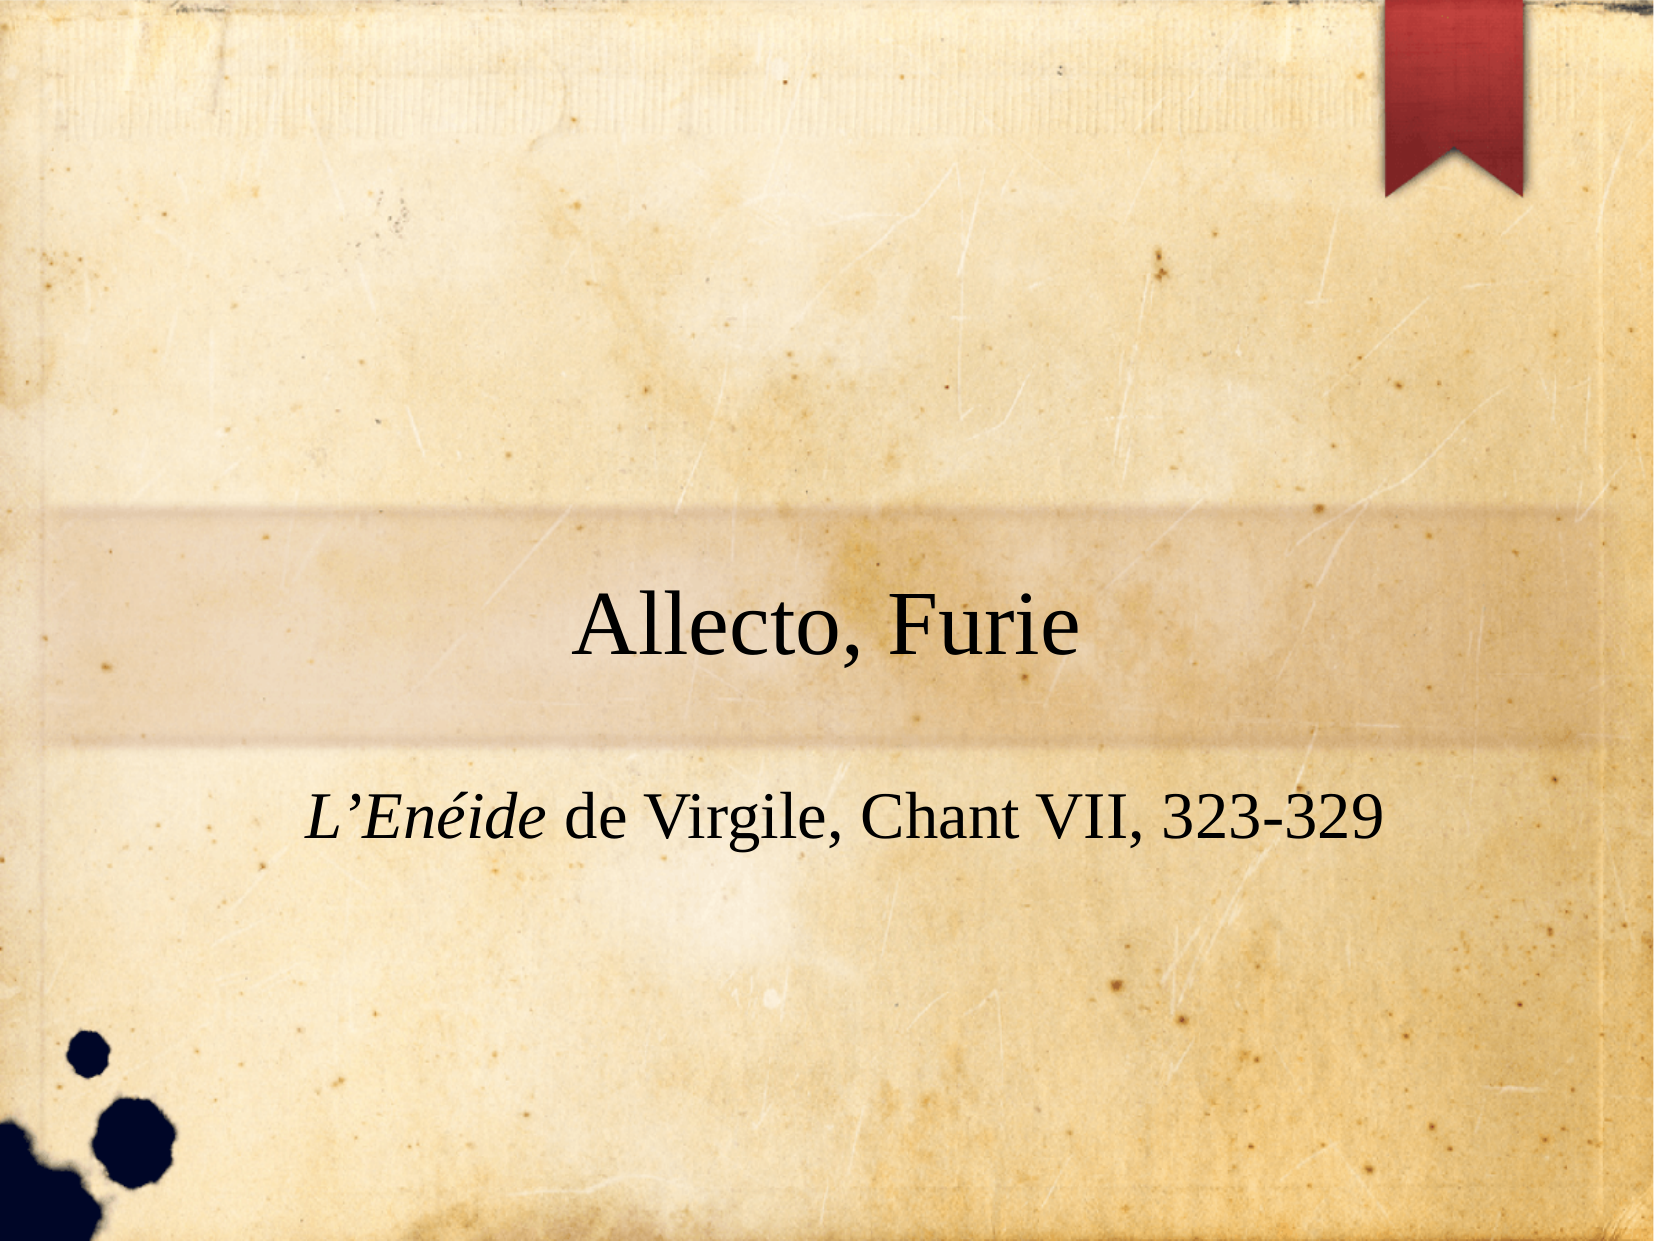

# Allecto, Furie
L’Enéide de Virgile, Chant VII, 323-329